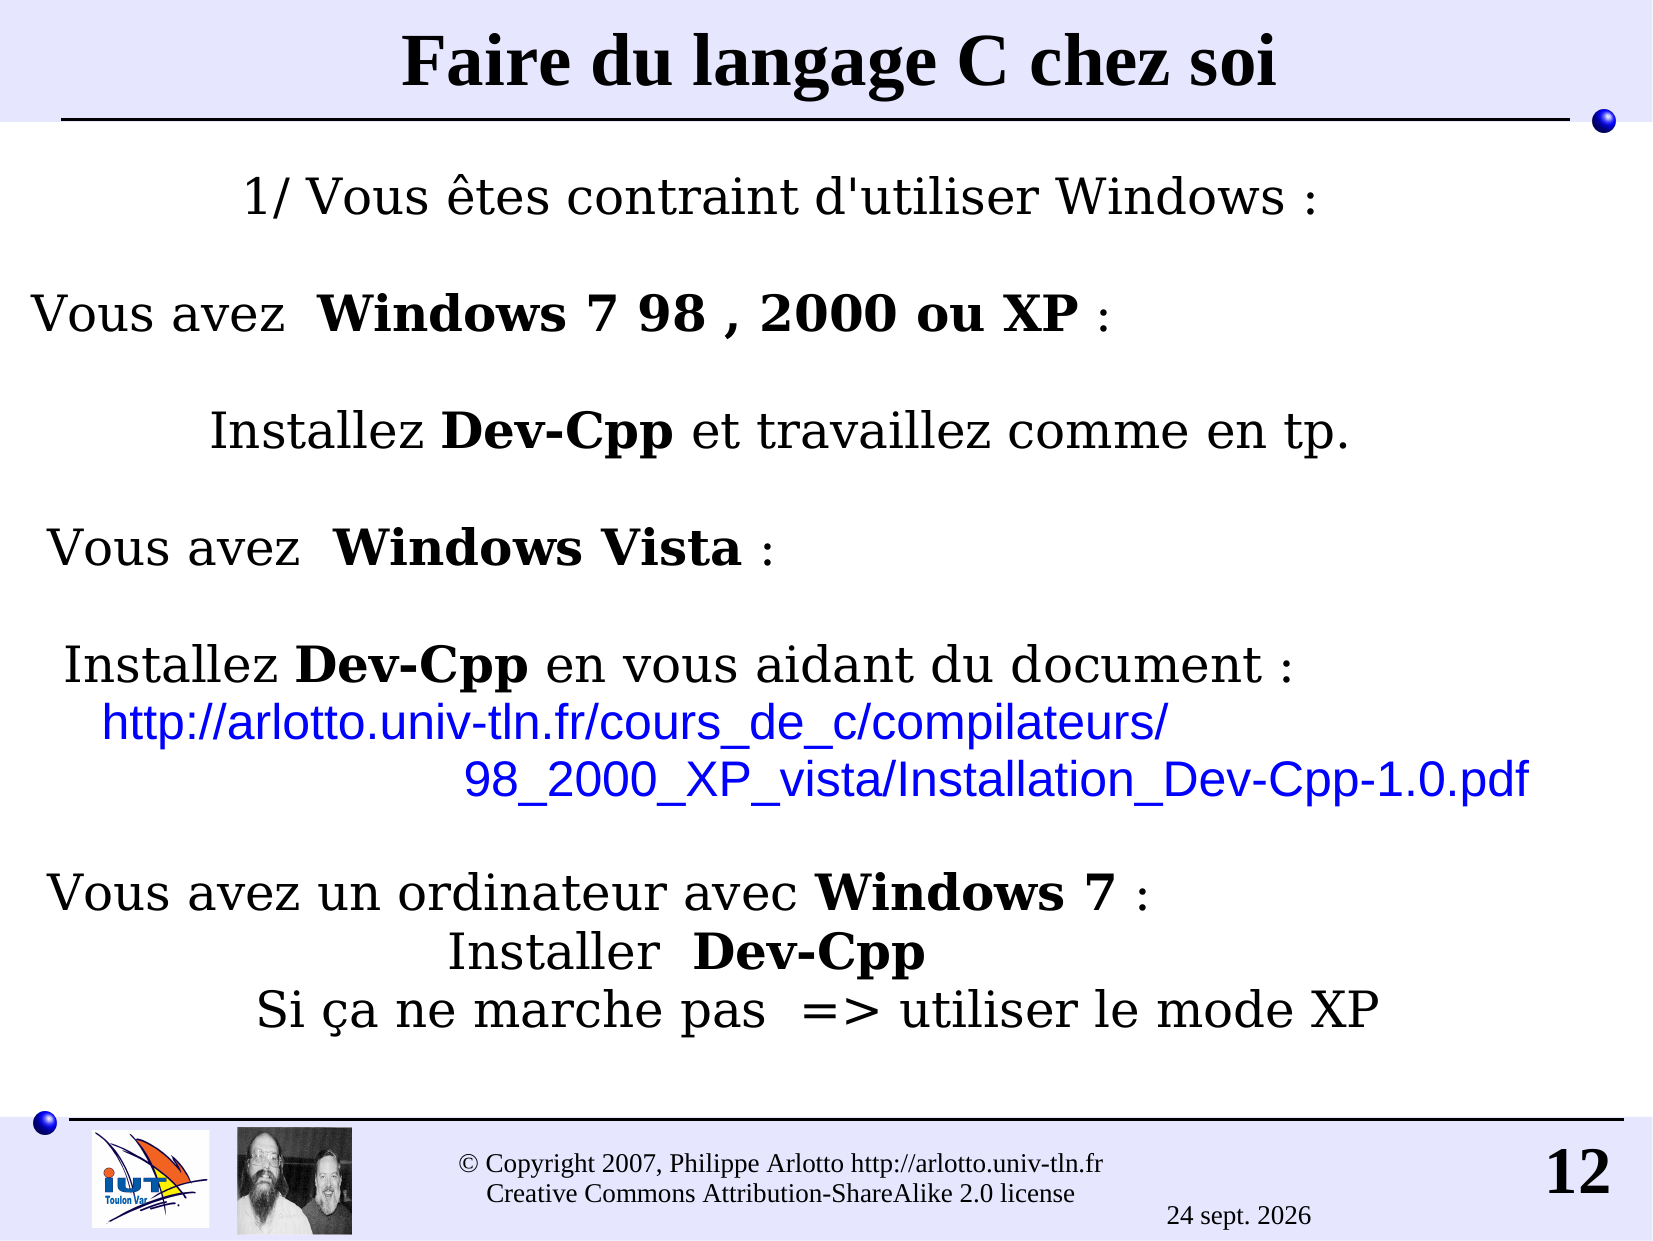

# Faire du langage C chez soi
 1/ Vous êtes contraint d'utiliser Windows :
Vous avez Windows 7 98 , 2000 ou XP :
Installez Dev-Cpp et travaillez comme en tp.
 Vous avez Windows Vista :
 Installez Dev-Cpp en vous aidant du document :
 http://arlotto.univ-tln.fr/cours_de_c/compilateurs/
 98_2000_XP_vista/Installation_Dev-Cpp-1.0.pdf
 Vous avez un ordinateur avec Windows 7 :
 Installer Dev-Cpp
 Si ça ne marche pas => utiliser le mode XP